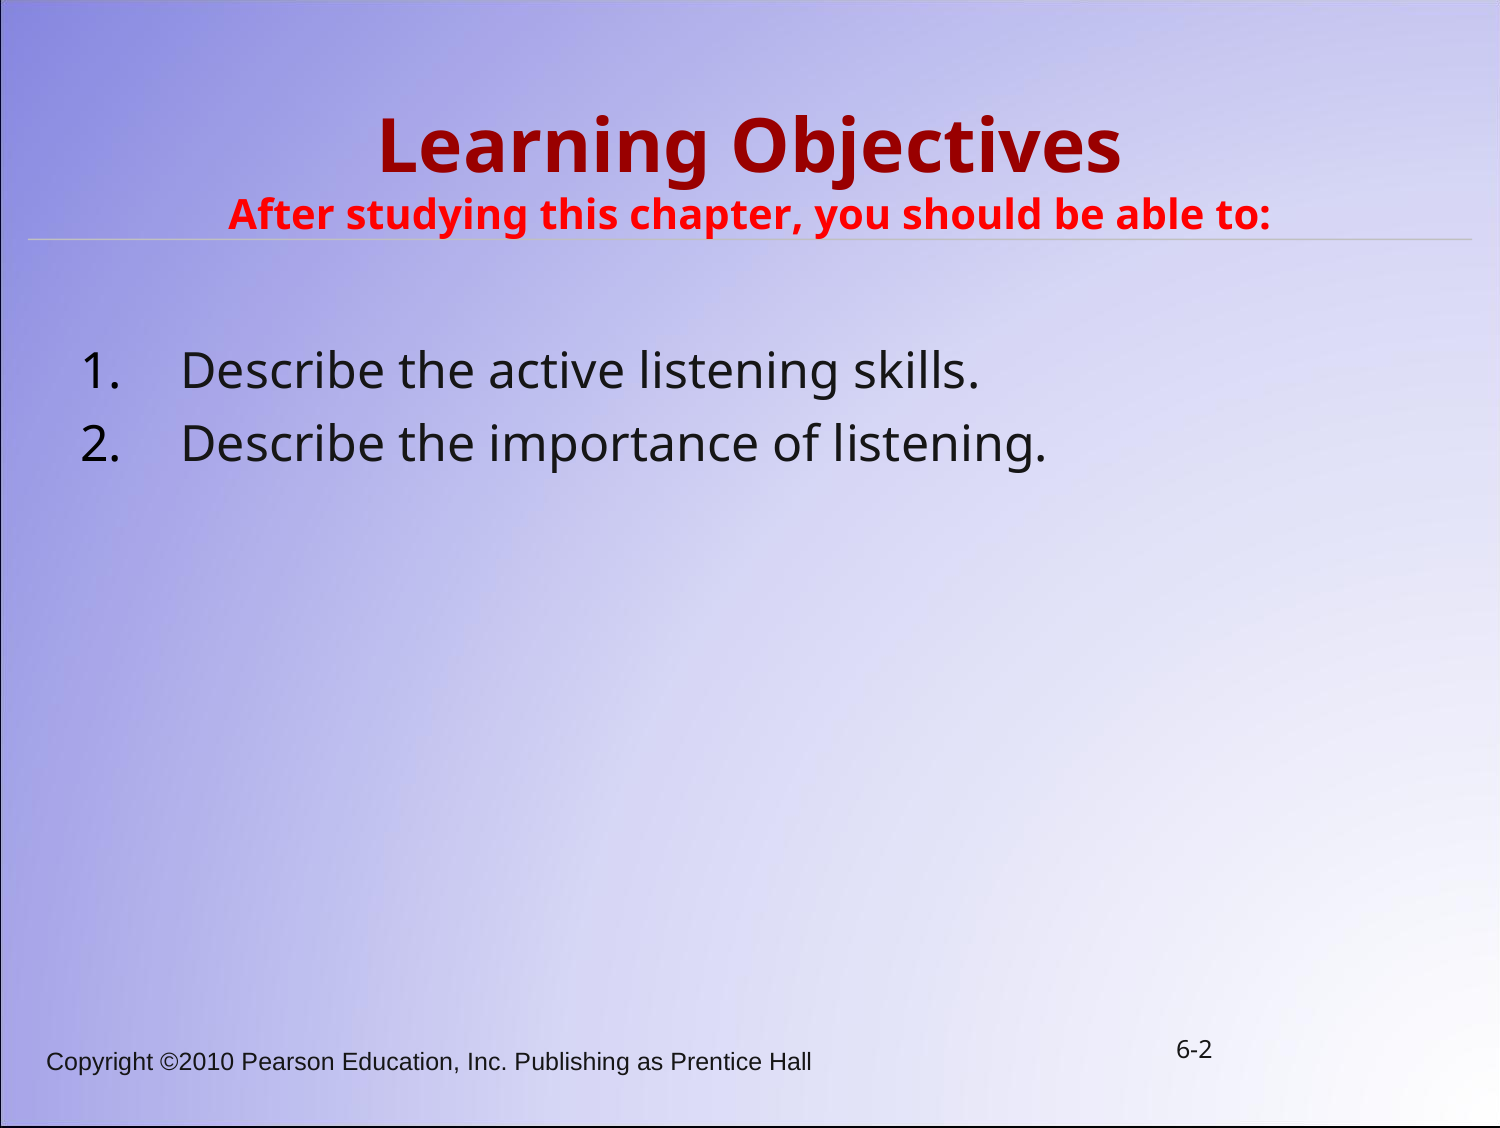

# Learning Objectives After studying this chapter, you should be able to:
Describe the active listening skills.
Describe the importance of listening.